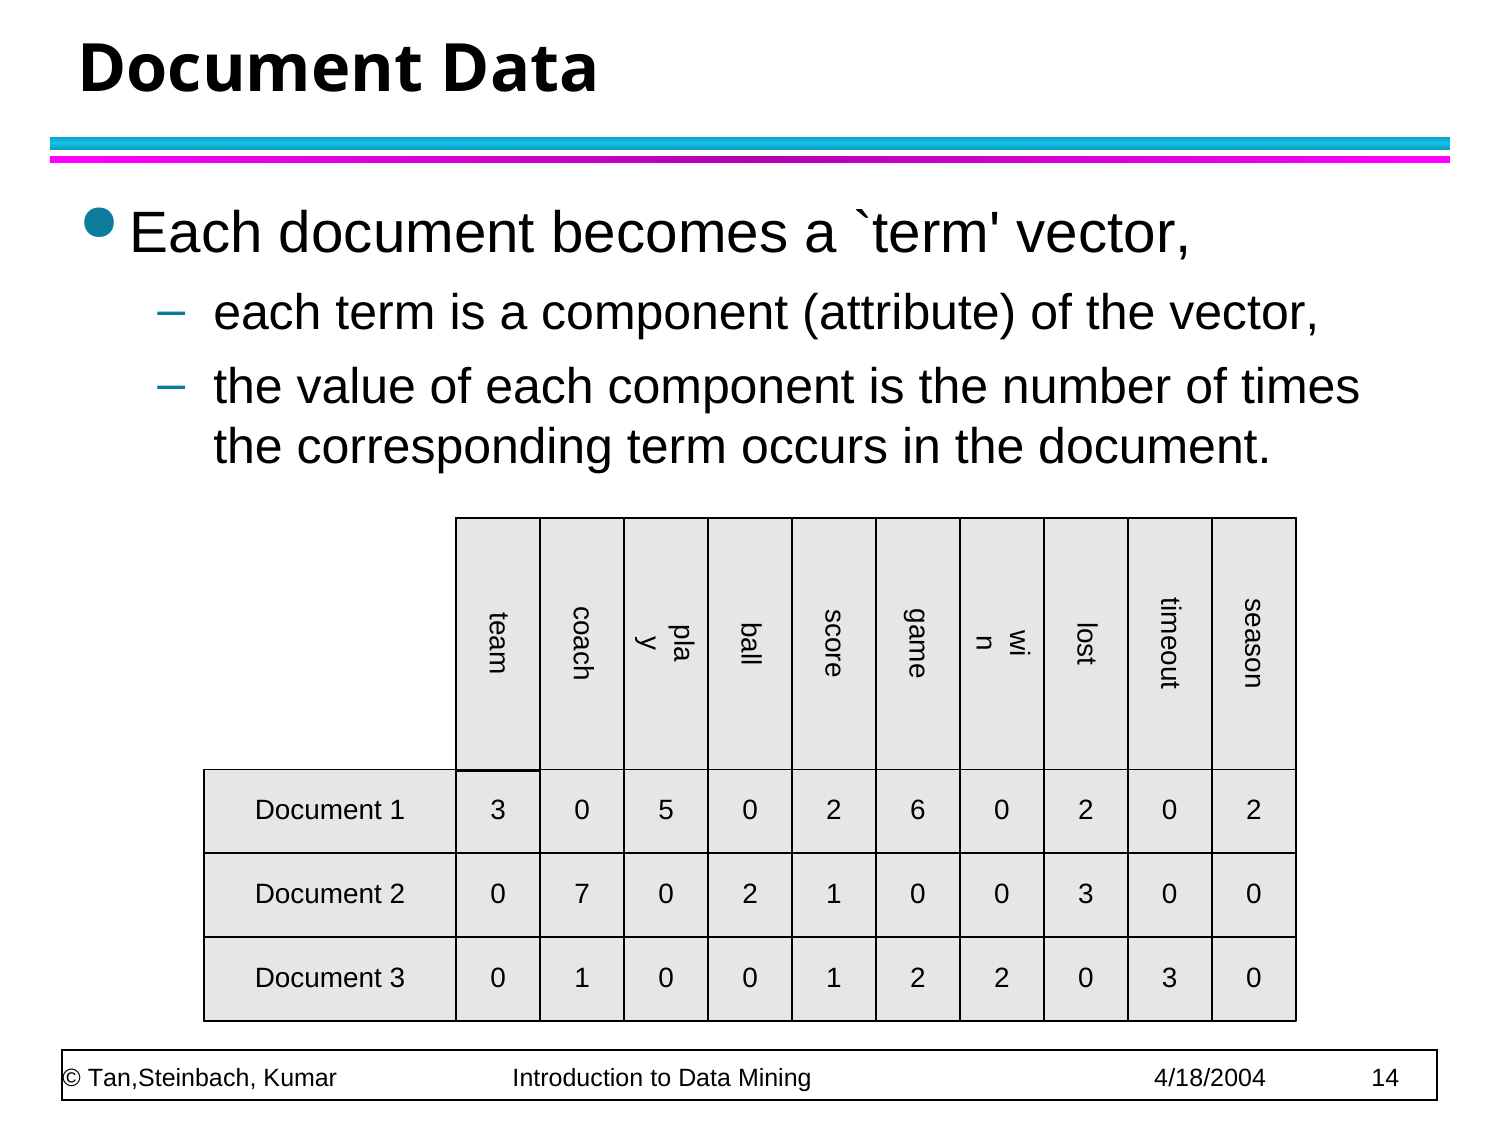

# Document Data
Each document becomes a `term' vector,
each term is a component (attribute) of the vector,
the value of each component is the number of times the corresponding term occurs in the document.